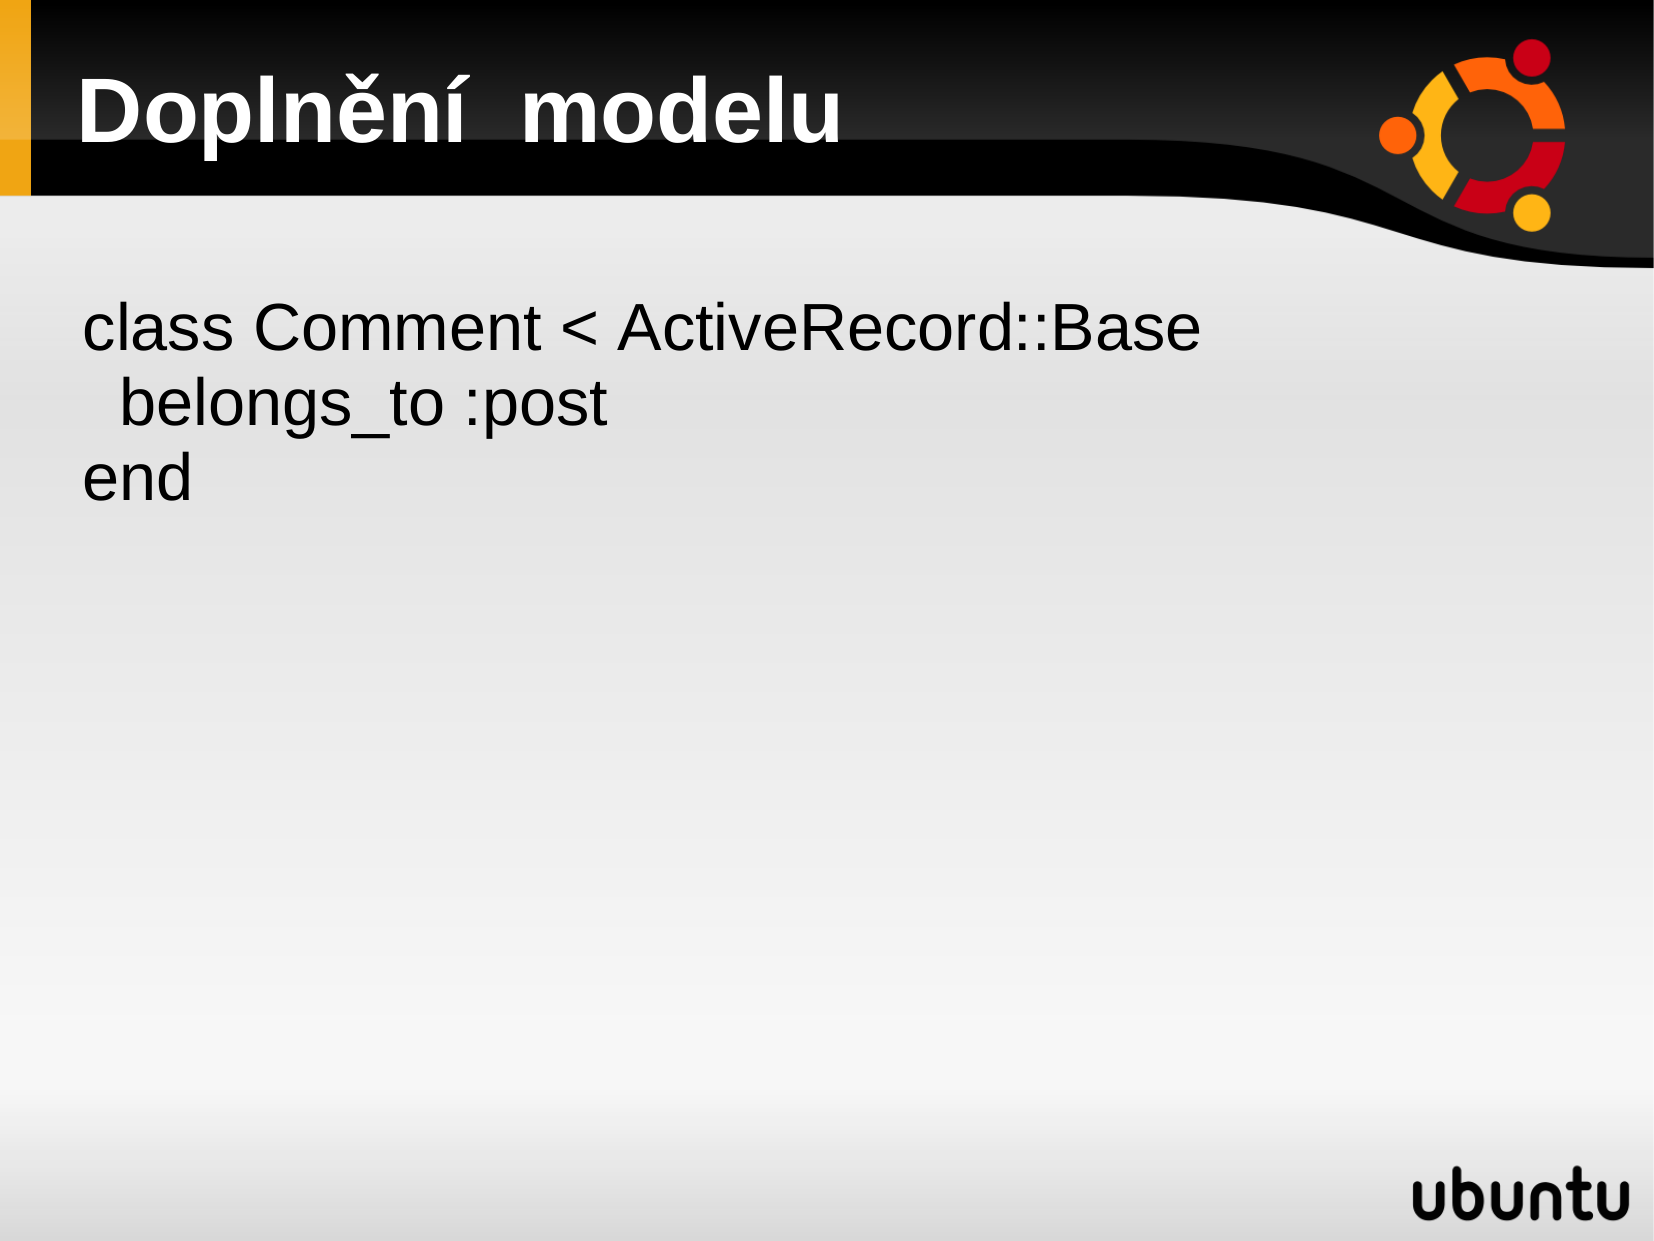

# Doplnění modelu
class Comment < ActiveRecord::Base
 belongs_to :post
end